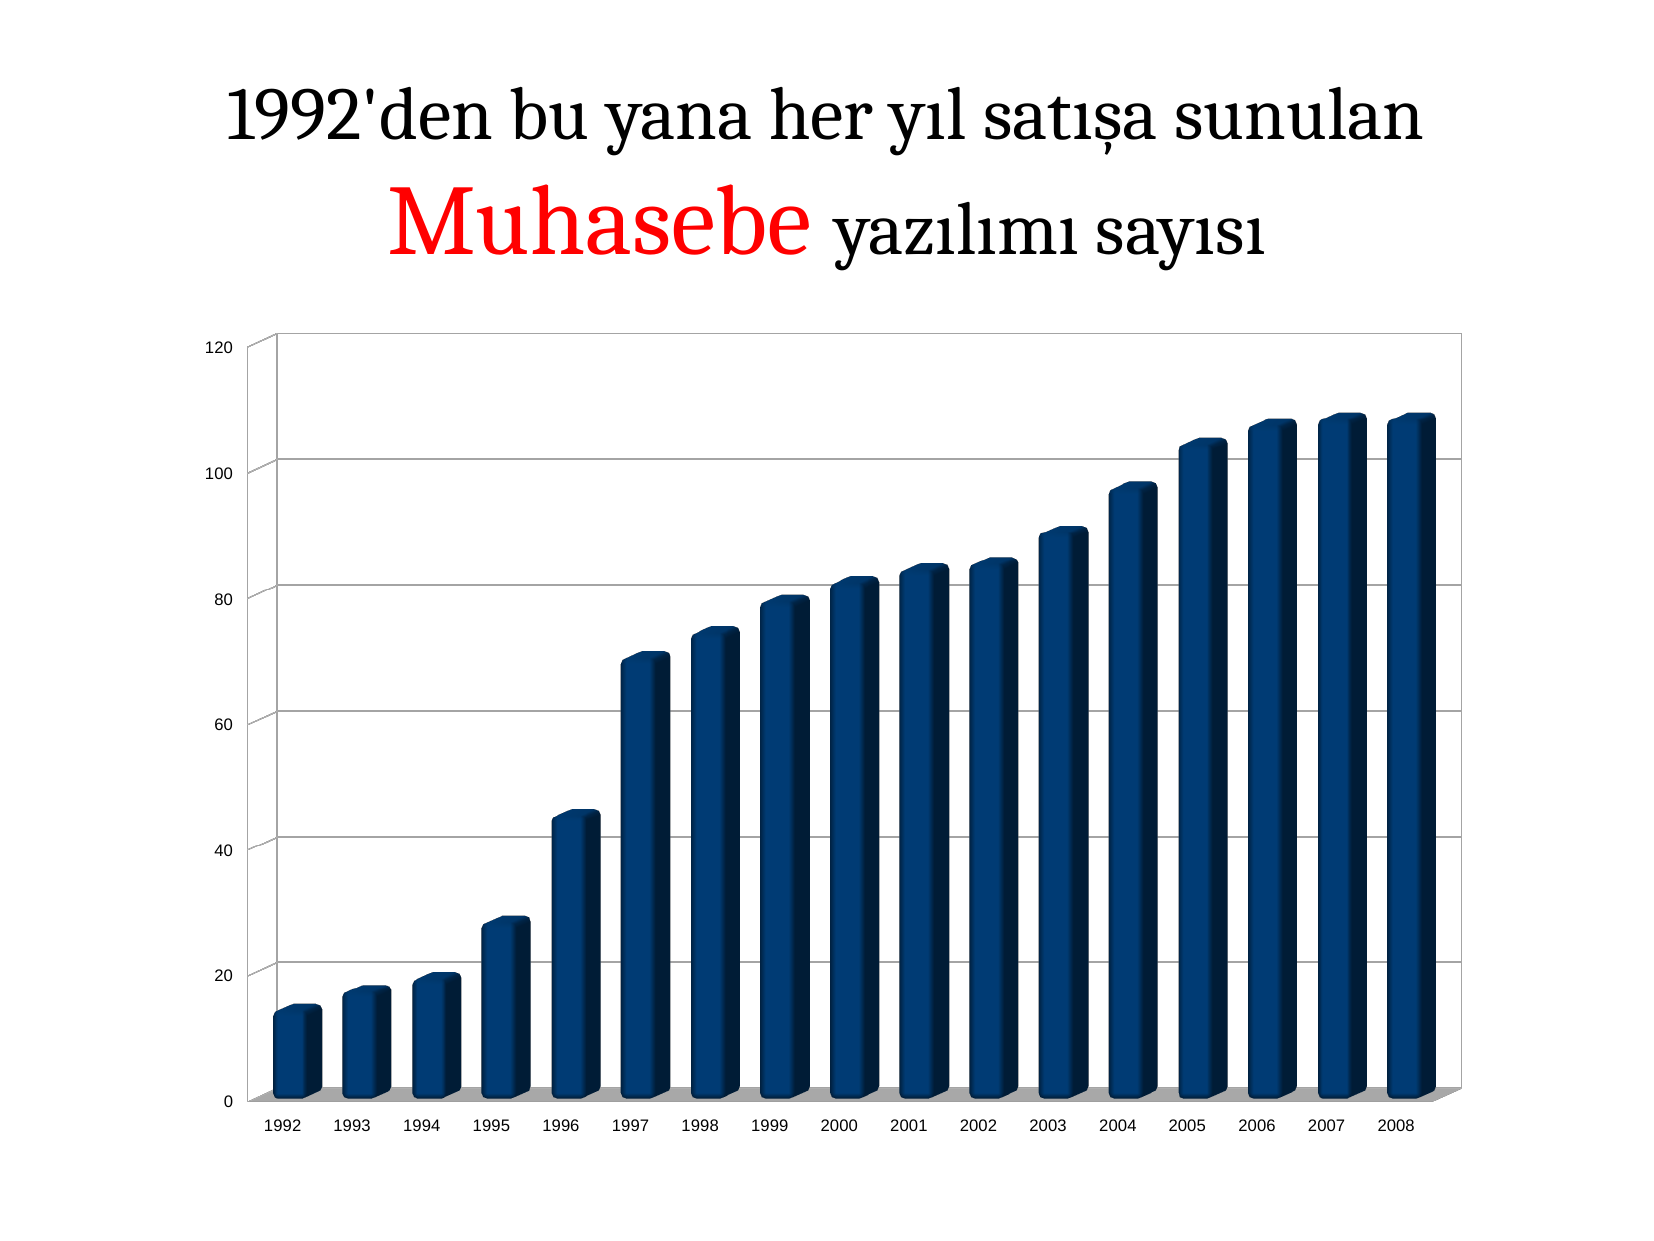

# 1992'den bu yana her yıl satışa sunulan Muhasebe yazılımı sayısı
[unsupported chart]